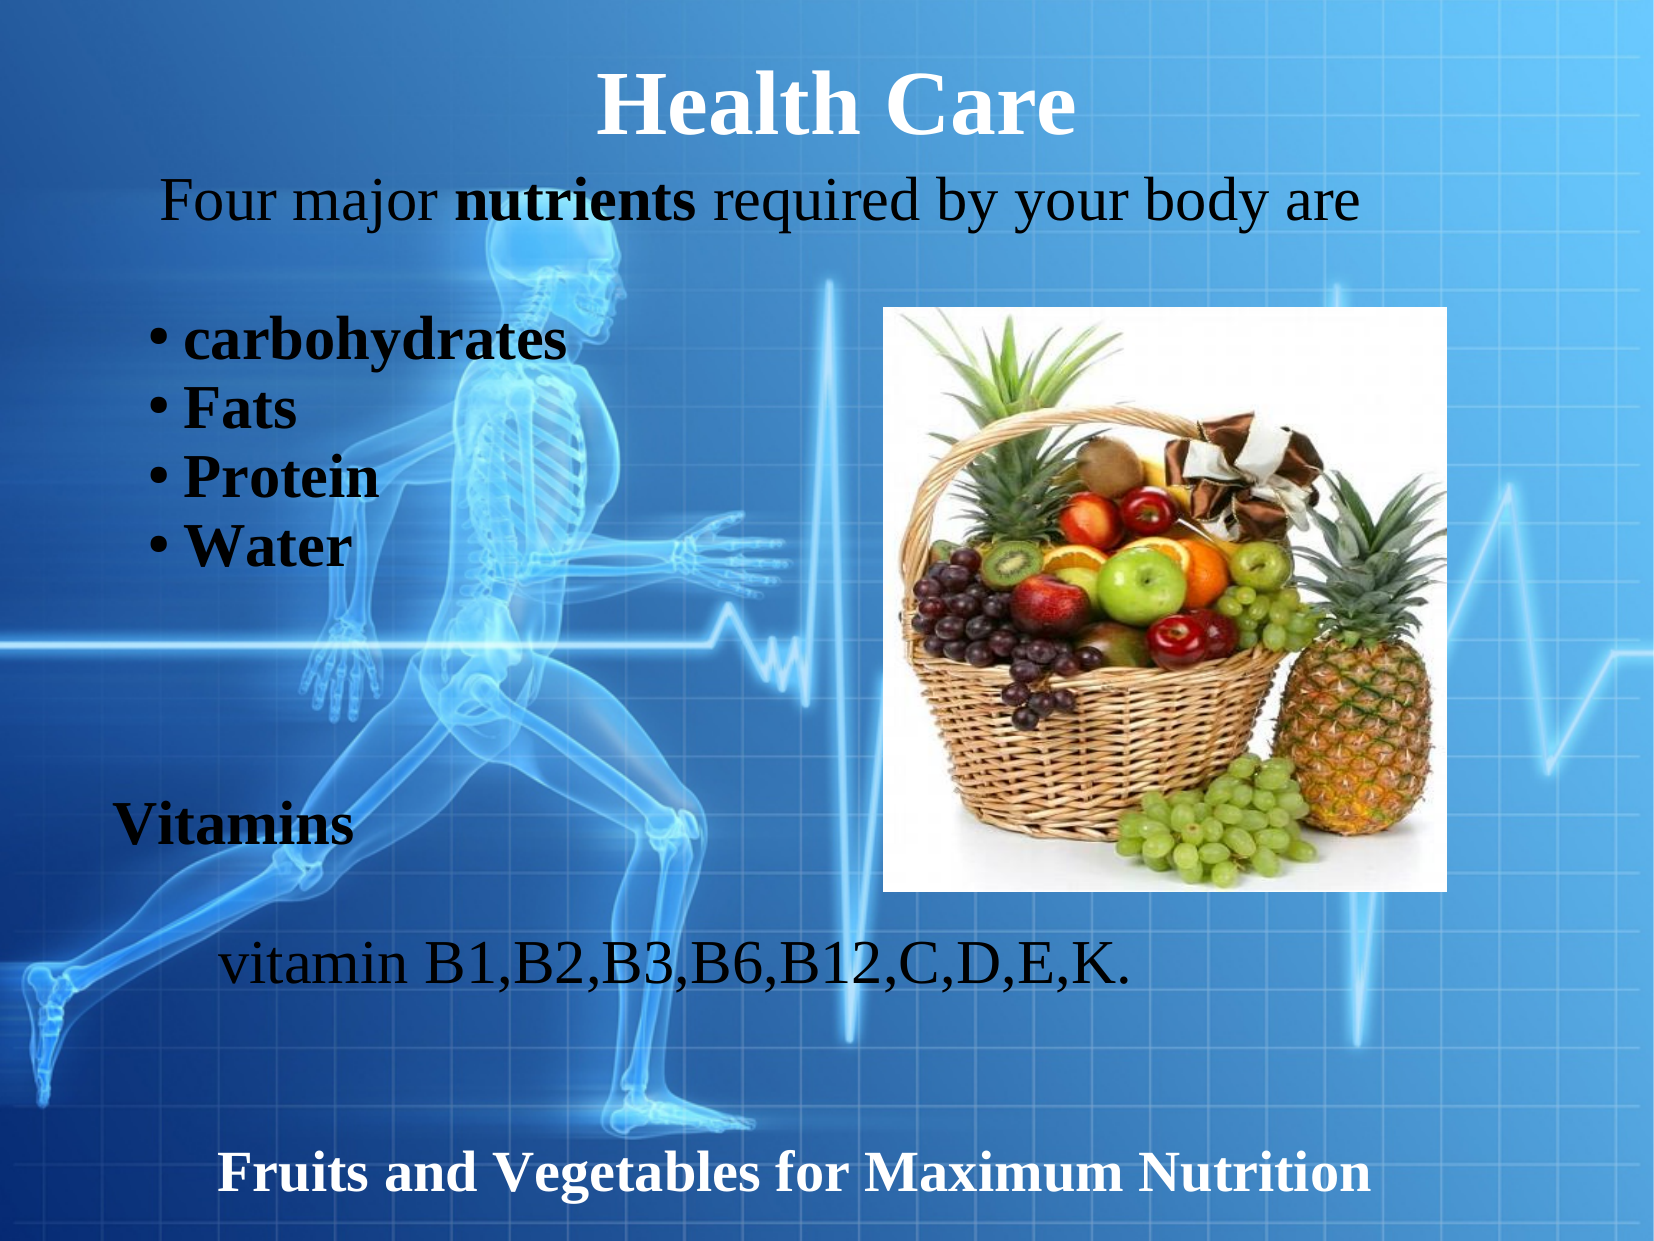

# Health Care
 Four major nutrients required by your body are
carbohydrates
Fats
Protein
Water
Vitamins
vitamin B1,B2,B3,B6,B12,C,D,E,K.
 	 Fruits and Vegetables for Maximum Nutrition